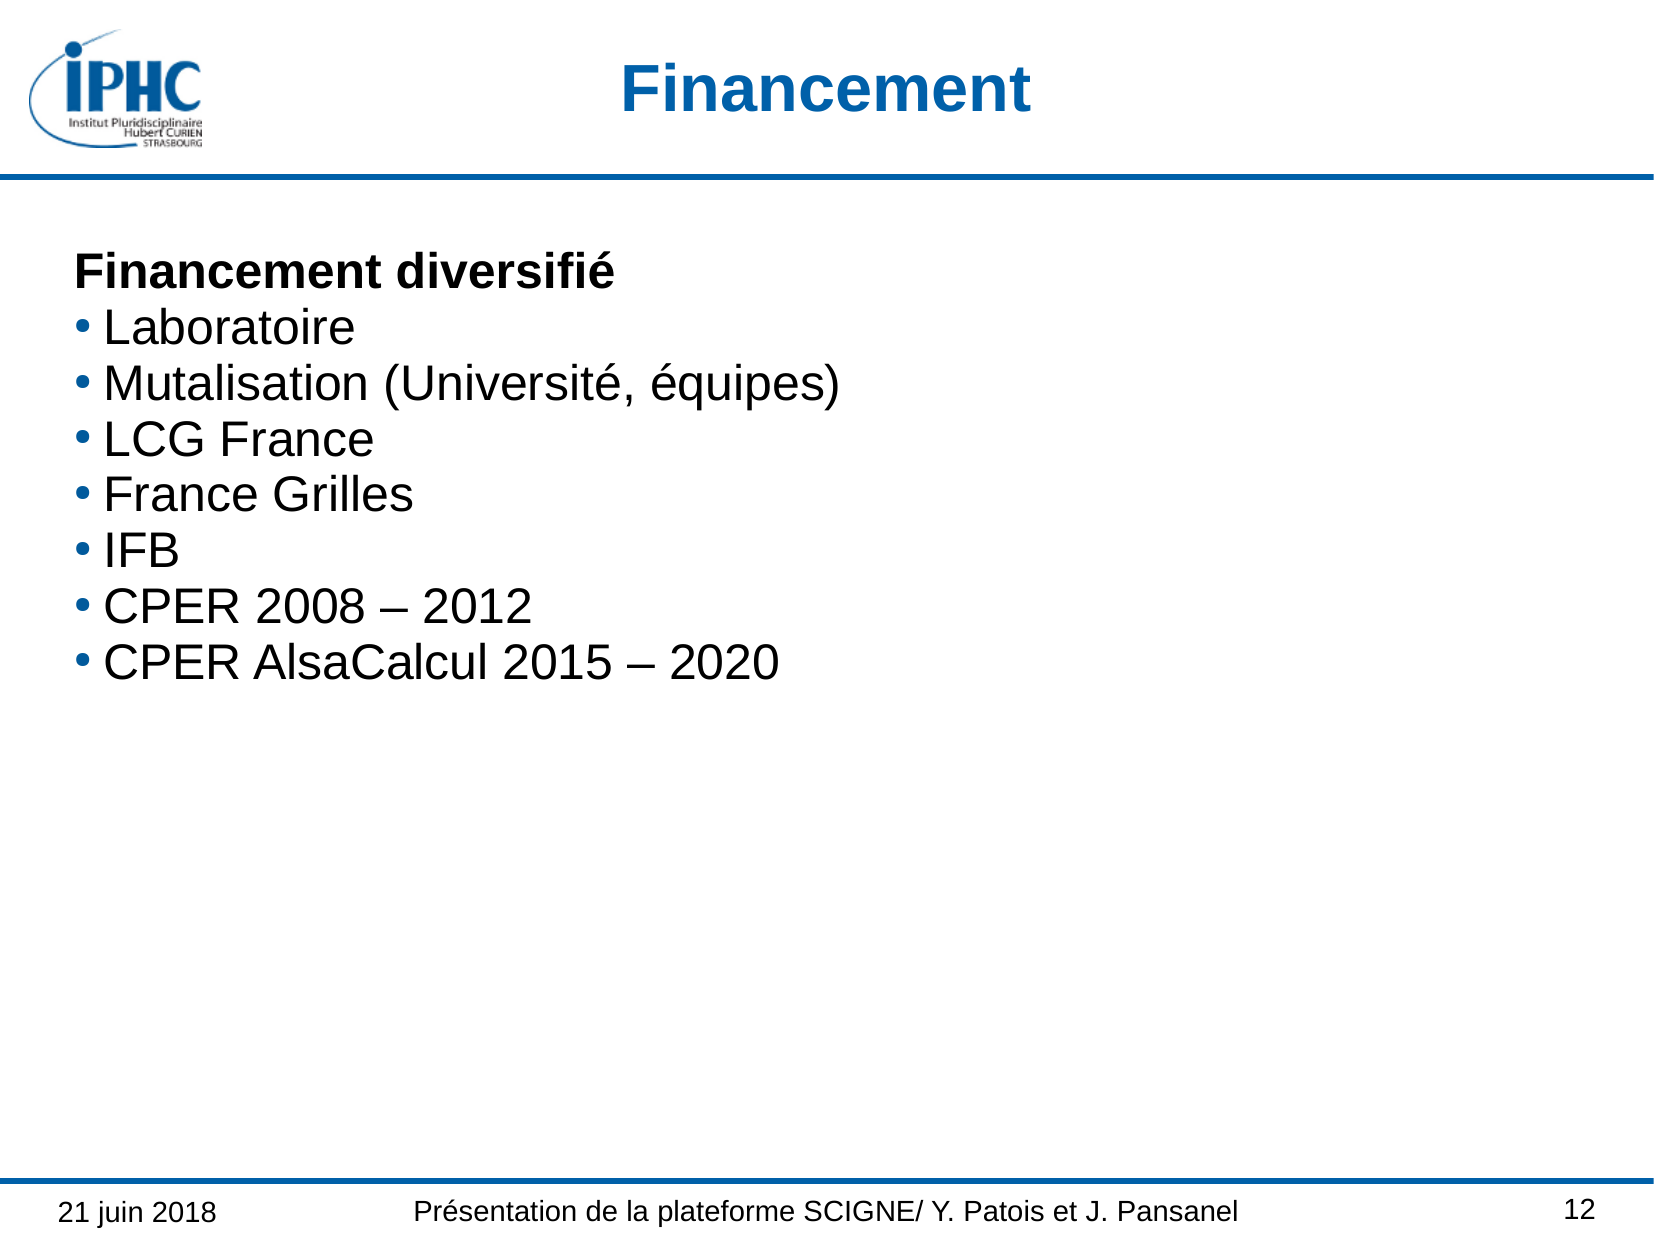

Financement
Financement diversifié
Laboratoire
Mutalisation (Université, équipes)
LCG France
France Grilles
IFB
CPER 2008 – 2012
CPER AlsaCalcul 2015 – 2020
12
Présentation de la plateforme SCIGNE/ Y. Patois et J. Pansanel
21 juin 2018